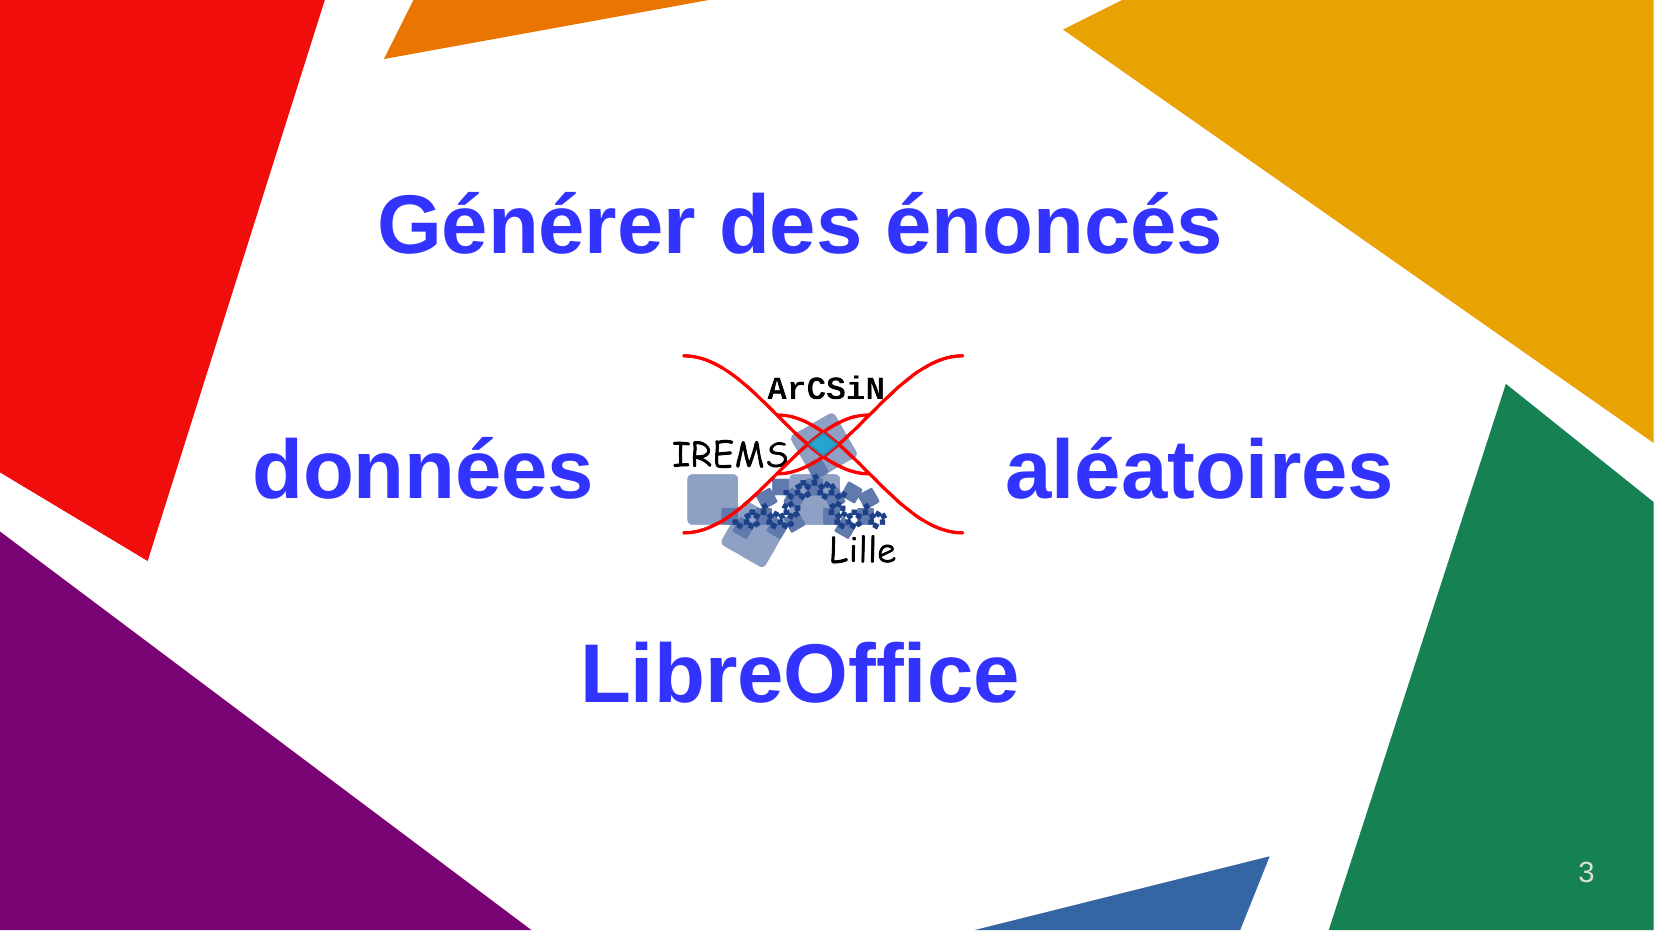

Générer des énoncés
 données 	 aléatoires
LibreOffice
3